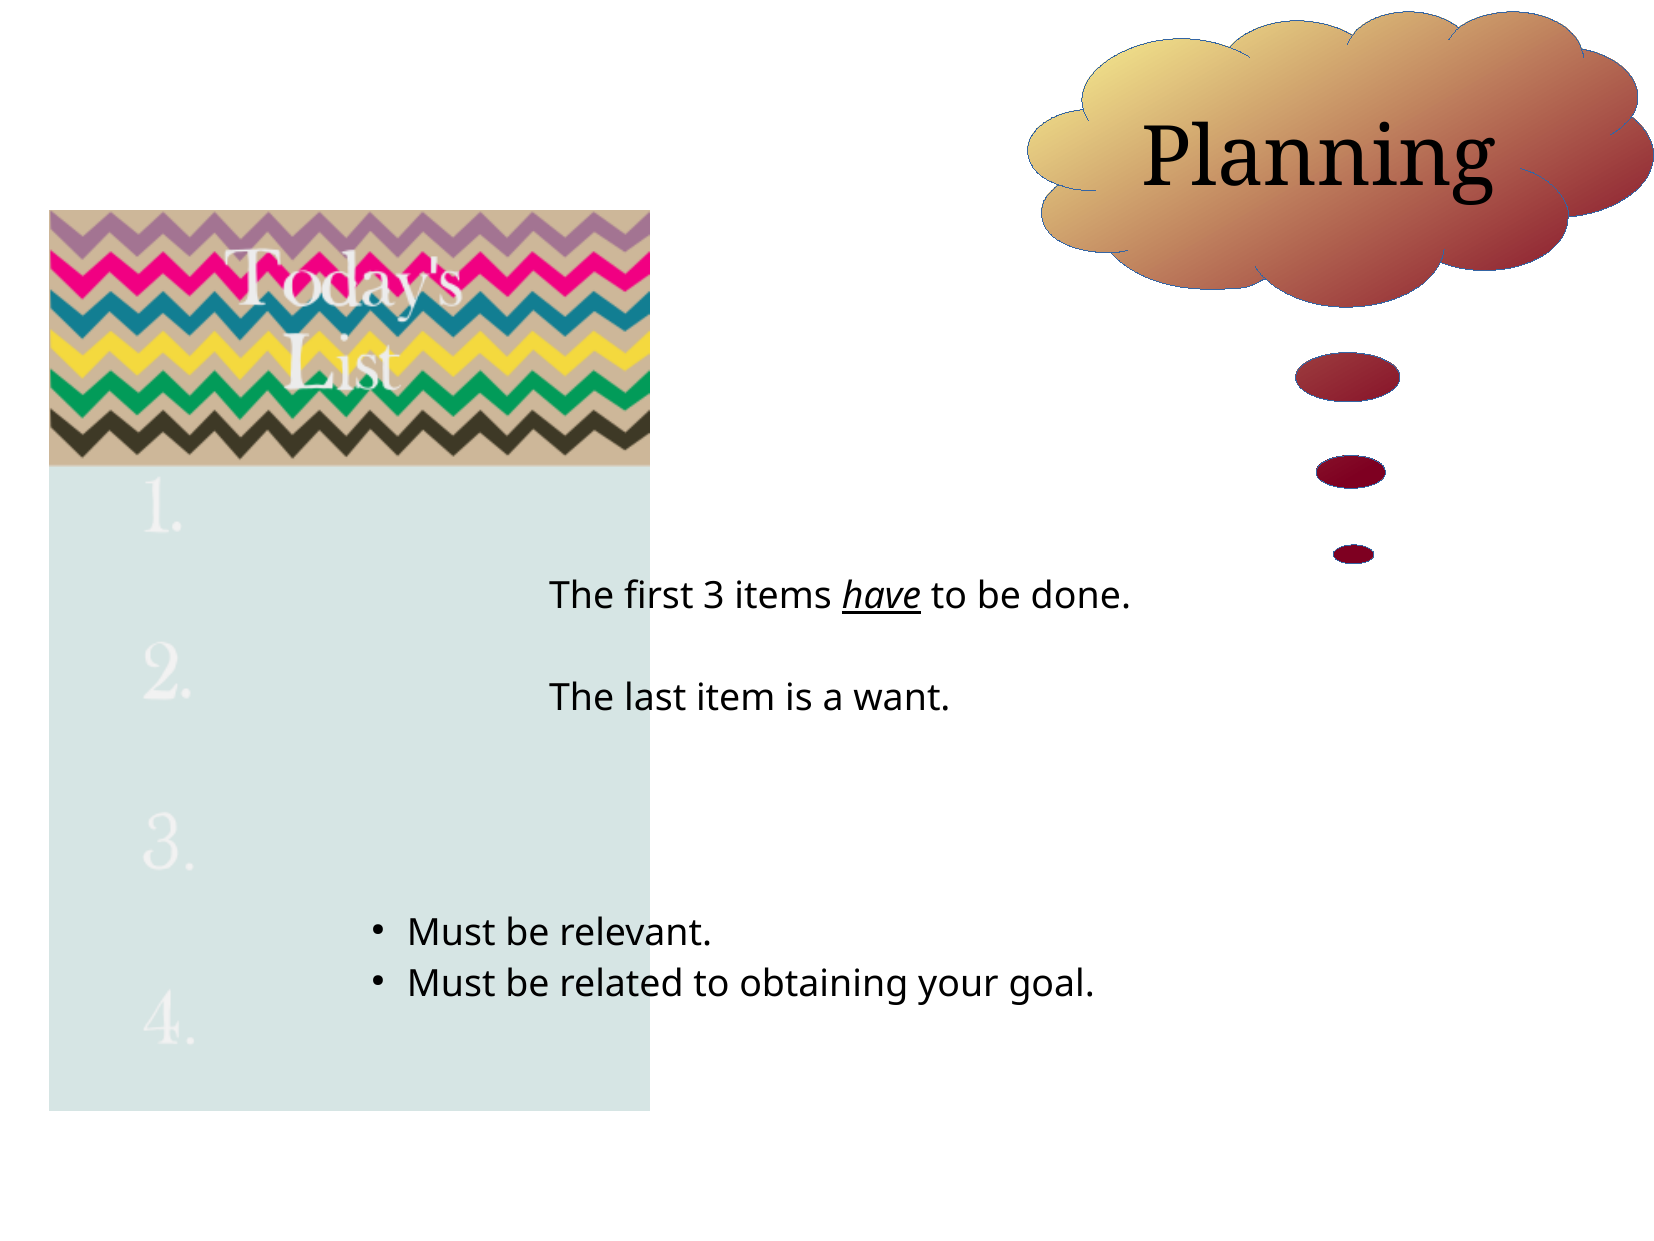

Planning
The first 3 items have to be done.
The last item is a want.
Must be relevant.
Must be related to obtaining your goal.